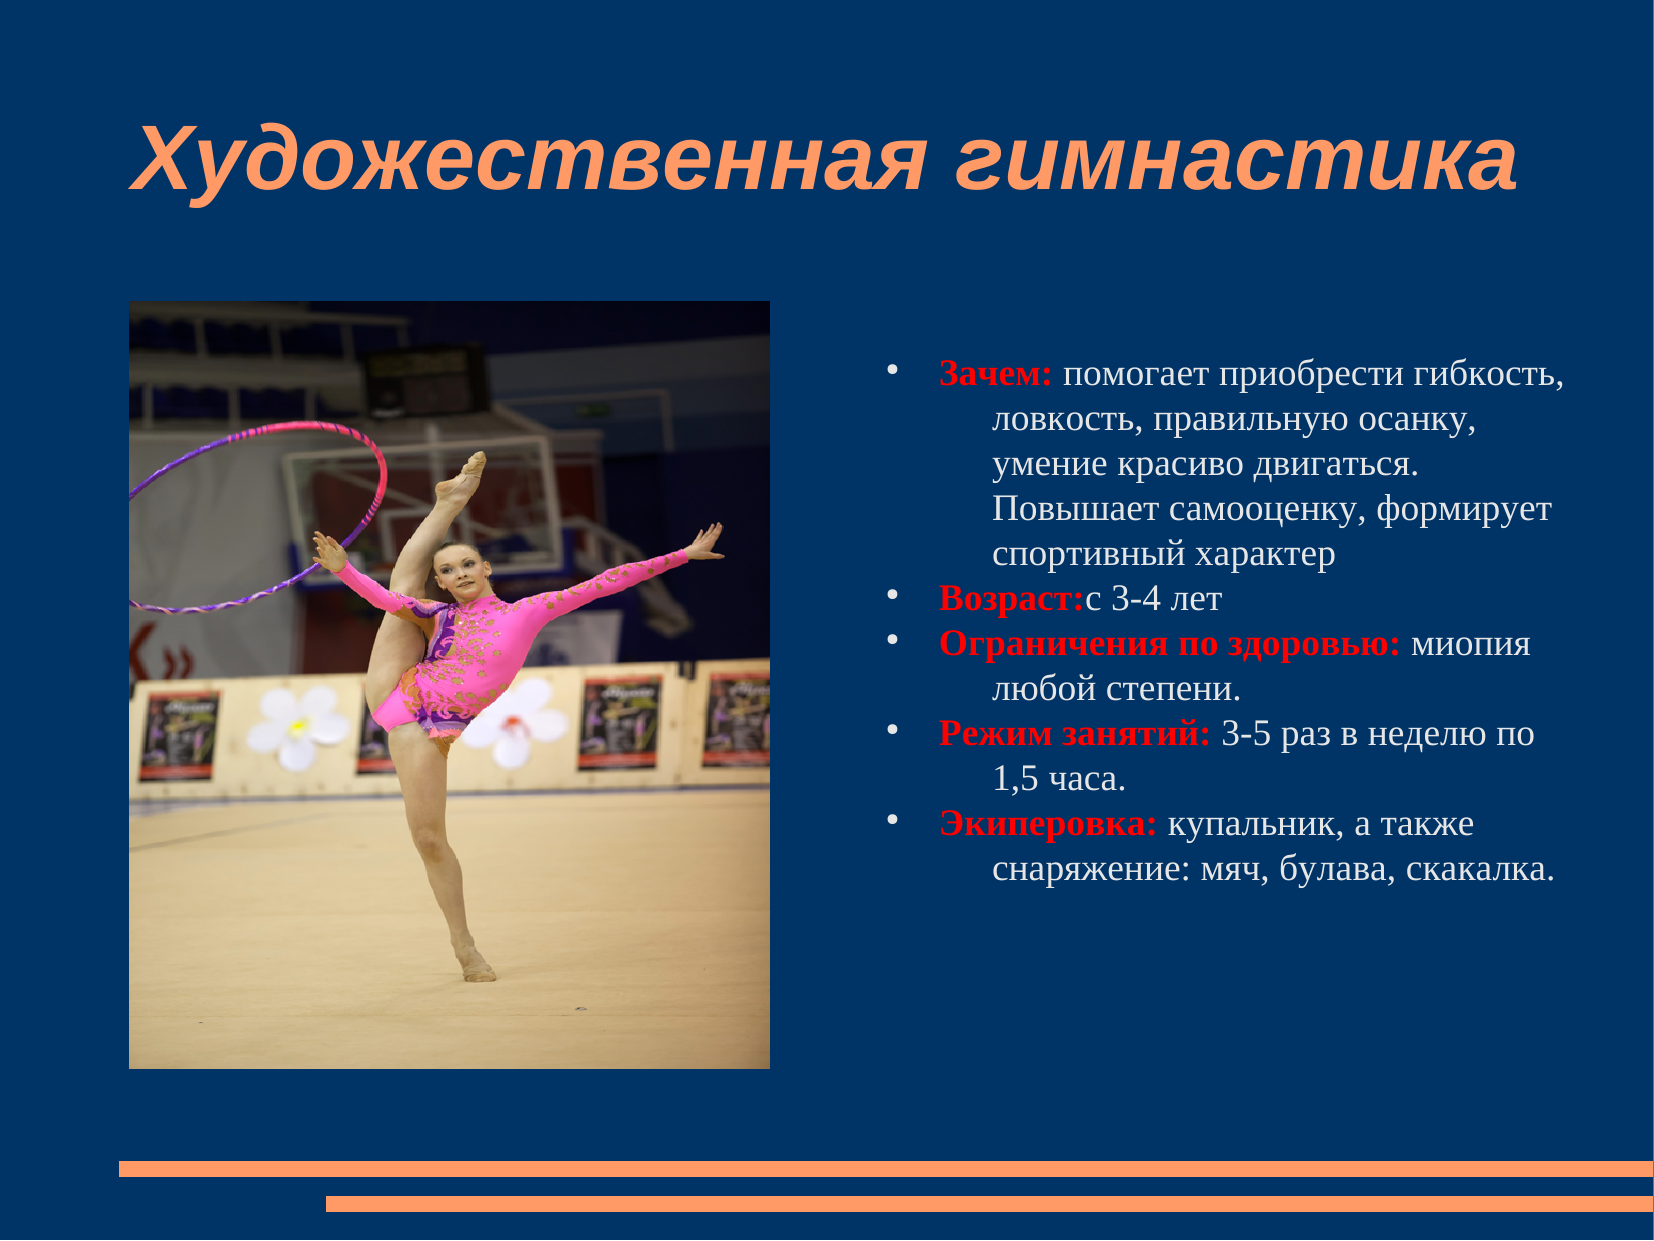

# Художественная гимнастика
Зачем: помогает приобрести гибкость, ловкость, правильную осанку, умение красиво двигаться. Повышает самооценку, формирует спортивный характер
Возраст:с 3-4 лет
Ограничения по здоровью: миопия любой степени.
Режим занятий: 3-5 раз в неделю по 1,5 часа.
Экиперовка: купальник, а также снаряжение: мяч, булава, скакалка.